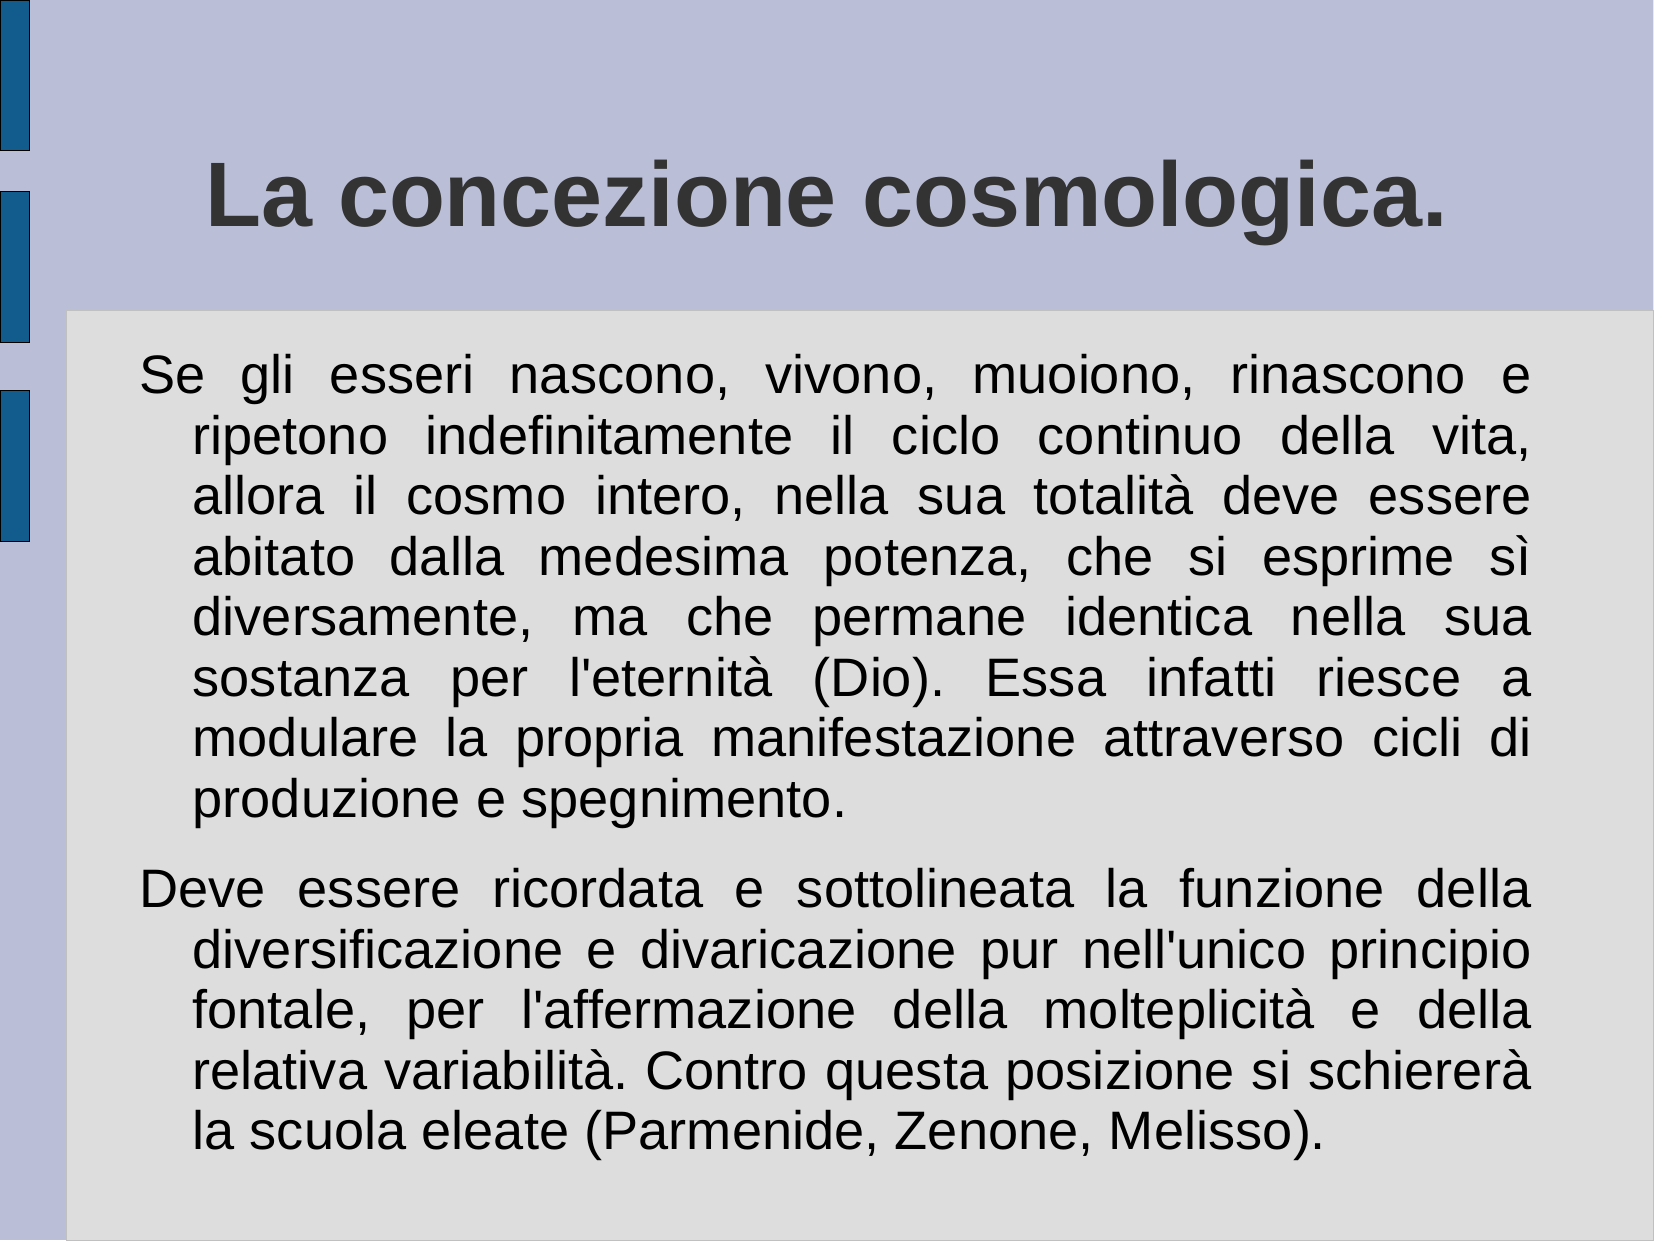

# La concezione cosmologica.
Se gli esseri nascono, vivono, muoiono, rinascono e ripetono indefinitamente il ciclo continuo della vita, allora il cosmo intero, nella sua totalità deve essere abitato dalla medesima potenza, che si esprime sì diversamente, ma che permane identica nella sua sostanza per l'eternità (Dio). Essa infatti riesce a modulare la propria manifestazione attraverso cicli di produzione e spegnimento.
Deve essere ricordata e sottolineata la funzione della diversificazione e divaricazione pur nell'unico principio fontale, per l'affermazione della molteplicità e della relativa variabilità. Contro questa posizione si schiererà la scuola eleate (Parmenide, Zenone, Melisso).